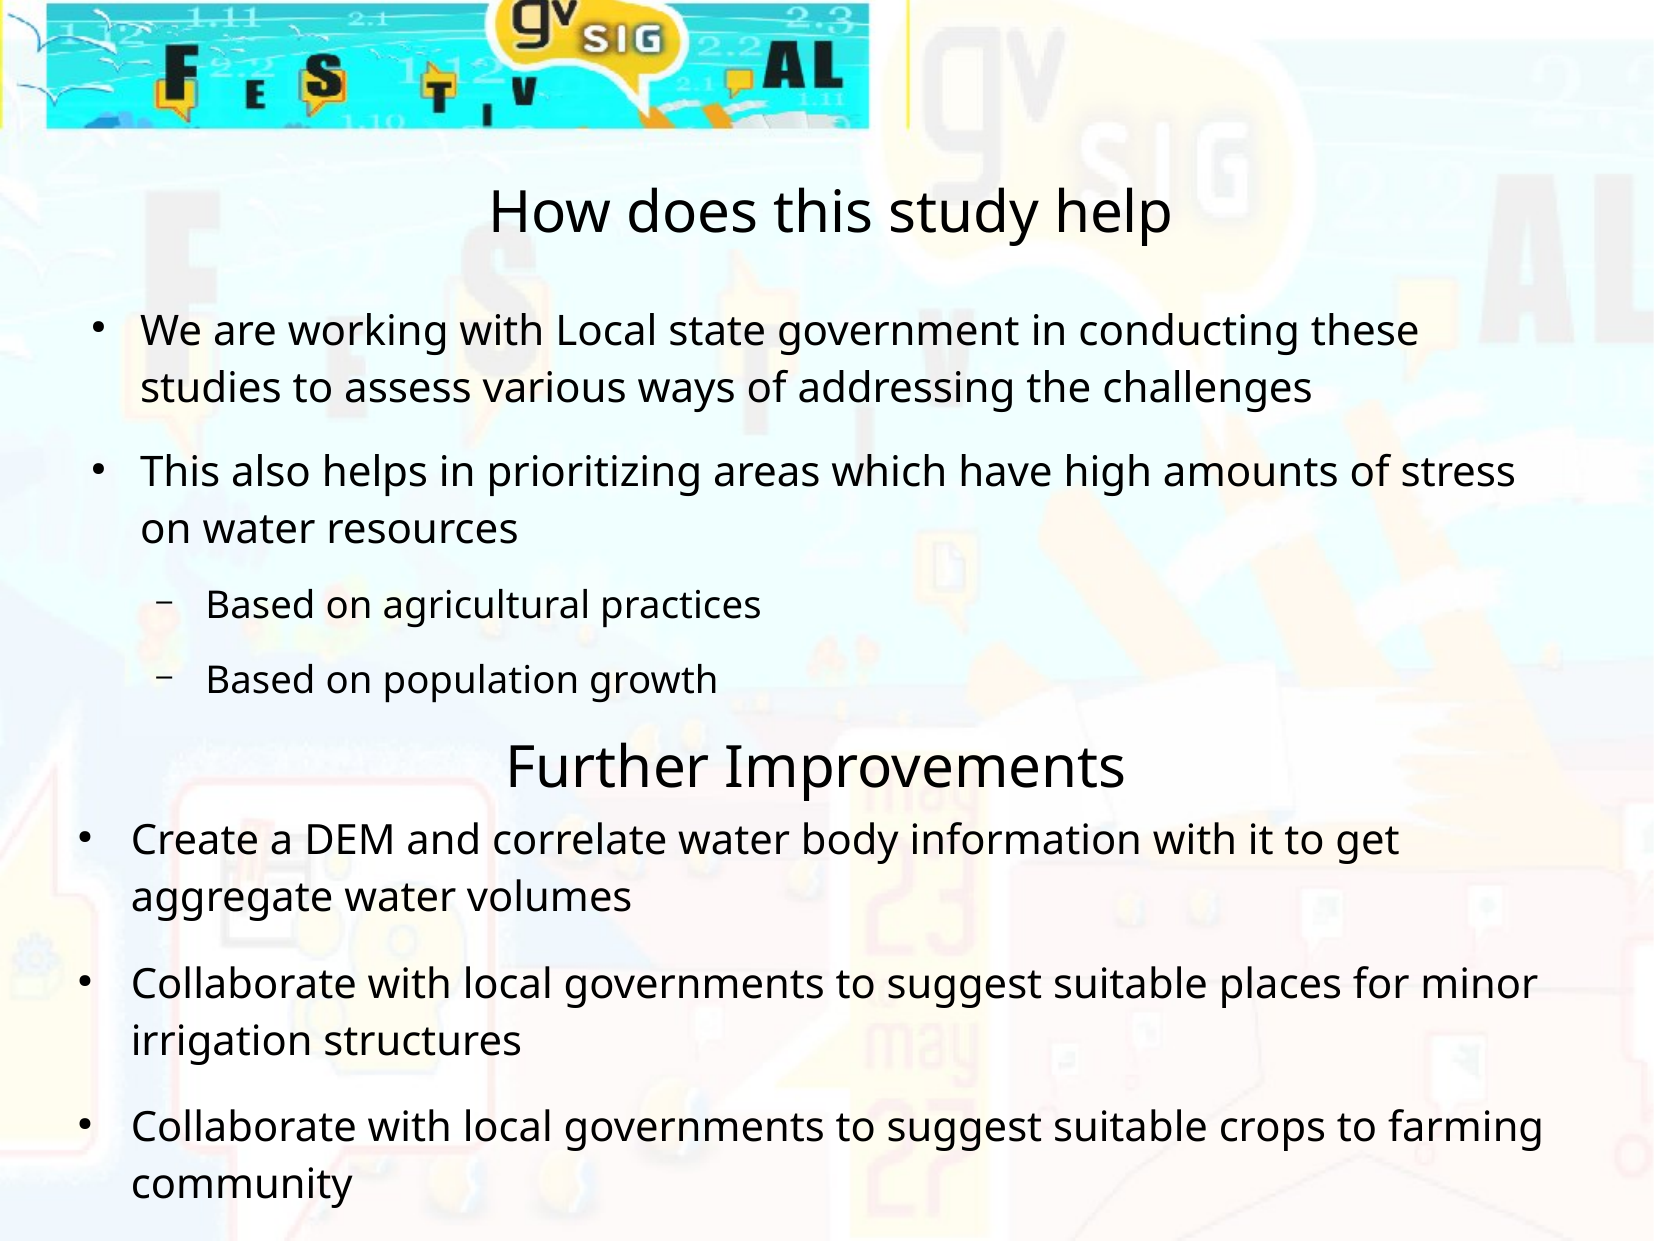

# How does this study help
We are working with Local state government in conducting these studies to assess various ways of addressing the challenges
This also helps in prioritizing areas which have high amounts of stress on water resources
Based on agricultural practices
Based on population growth
Further Improvements
Create a DEM and correlate water body information with it to get aggregate water volumes
Collaborate with local governments to suggest suitable places for minor irrigation structures
Collaborate with local governments to suggest suitable crops to farming community